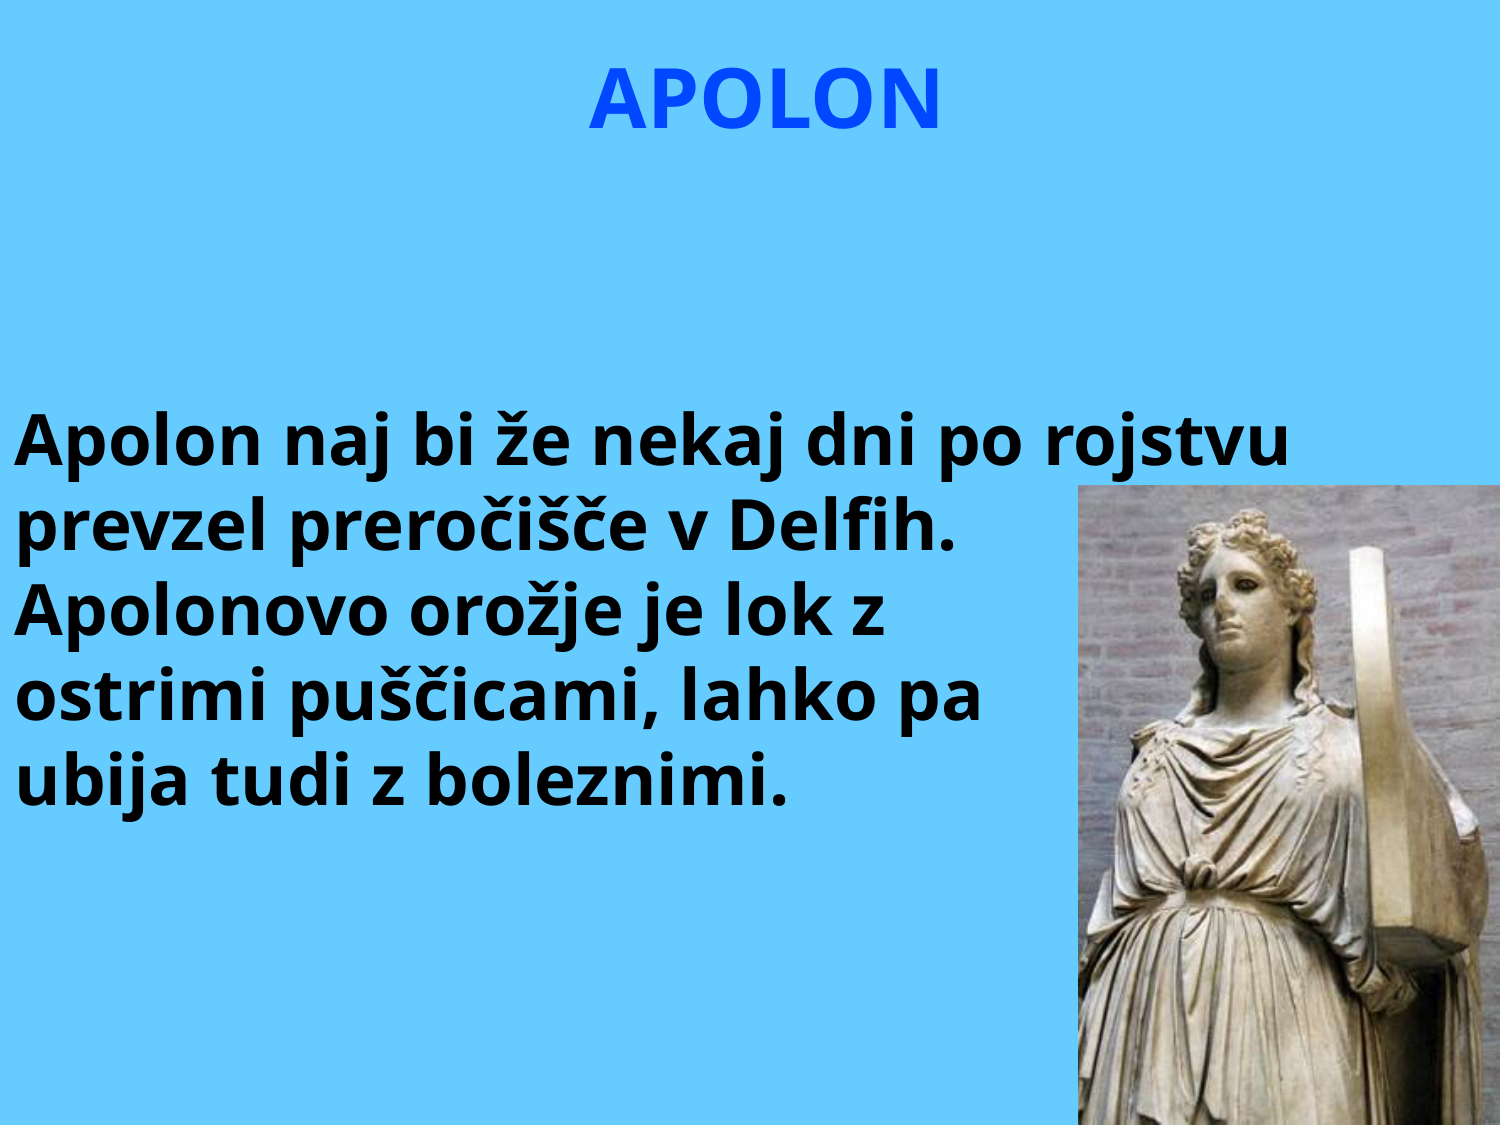

APOLON
Apolon naj bi že nekaj dni po rojstvu prevzel preročišče v Delfih.
Apolonovo orožje je lok z
ostrimi puščicami, lahko pa
ubija tudi z boleznimi.